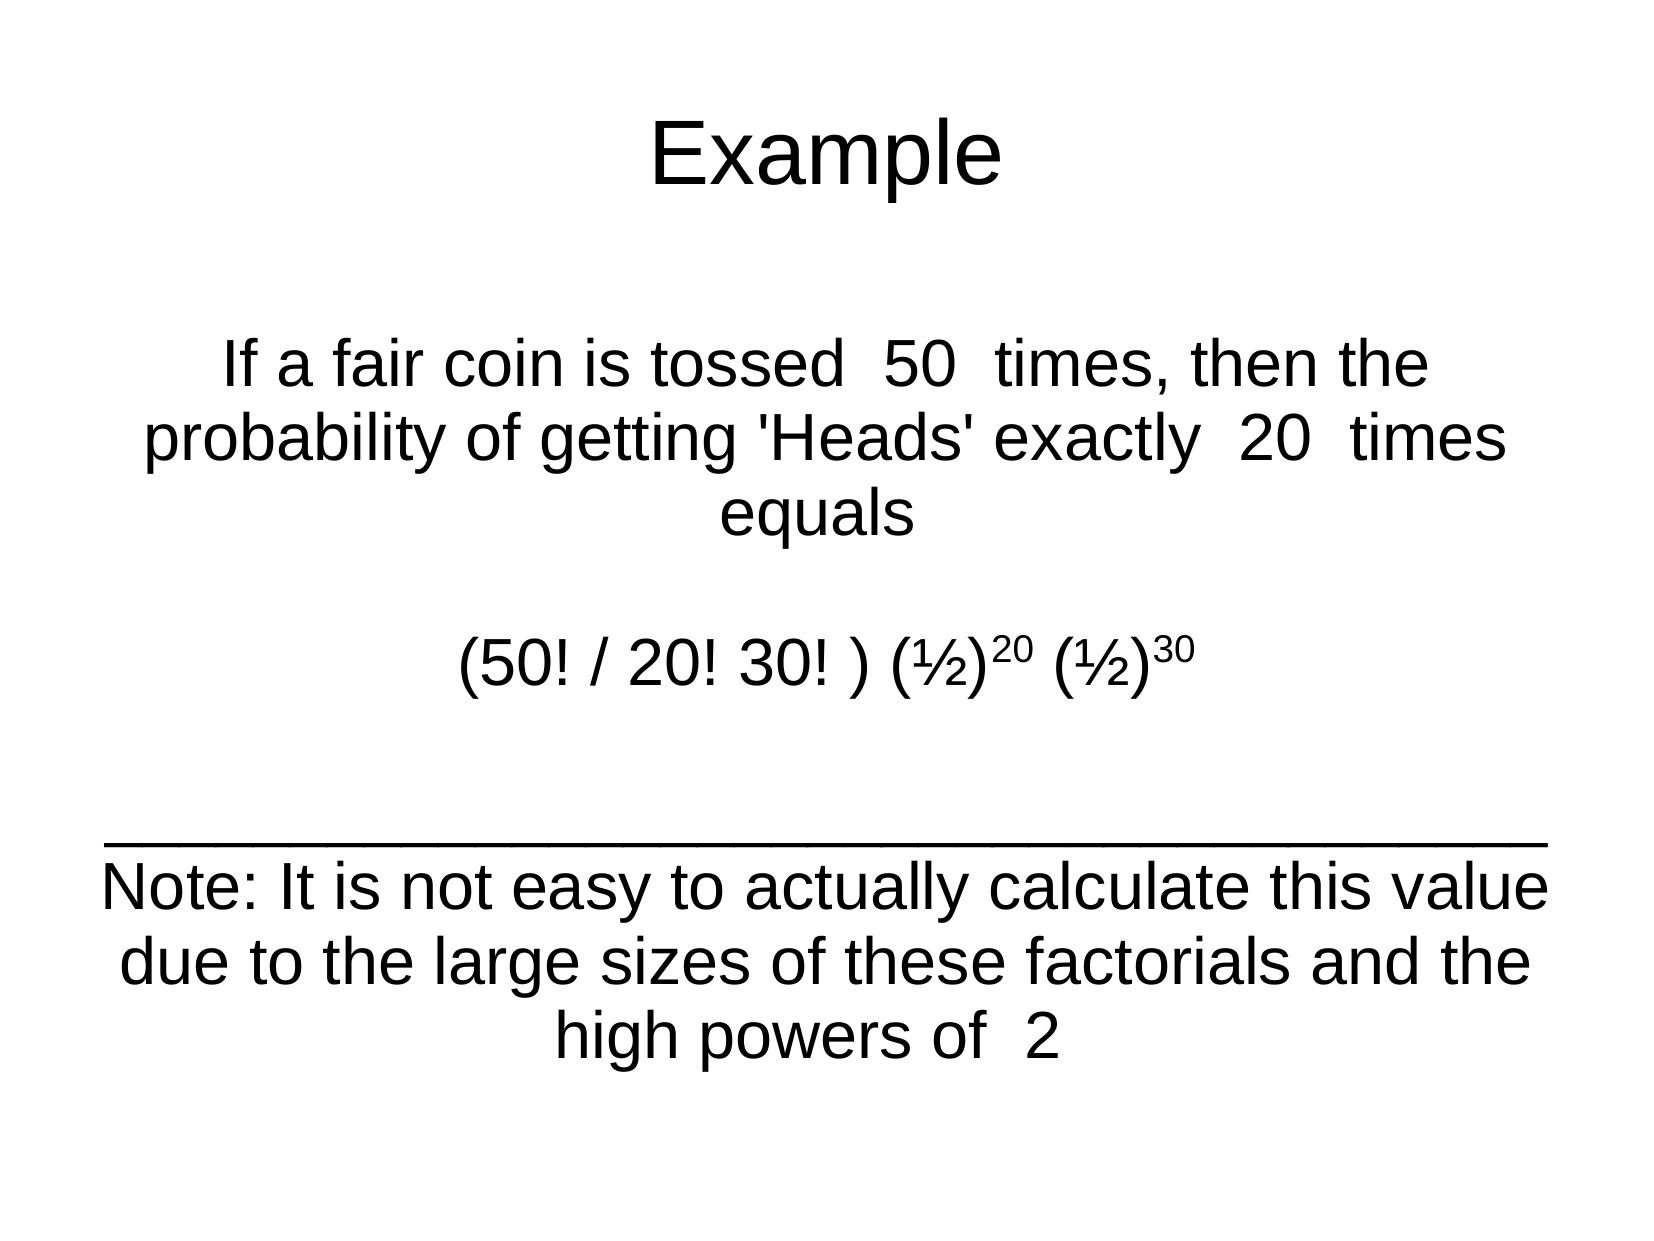

# Example
If a fair coin is tossed 50 times, then the probability of getting 'Heads' exactly 20 times equals
 (50! / 20! 30! ) (½)20 (½)30
_______________________________________
Note: It is not easy to actually calculate this value due to the large sizes of these factorials and the high powers of 2